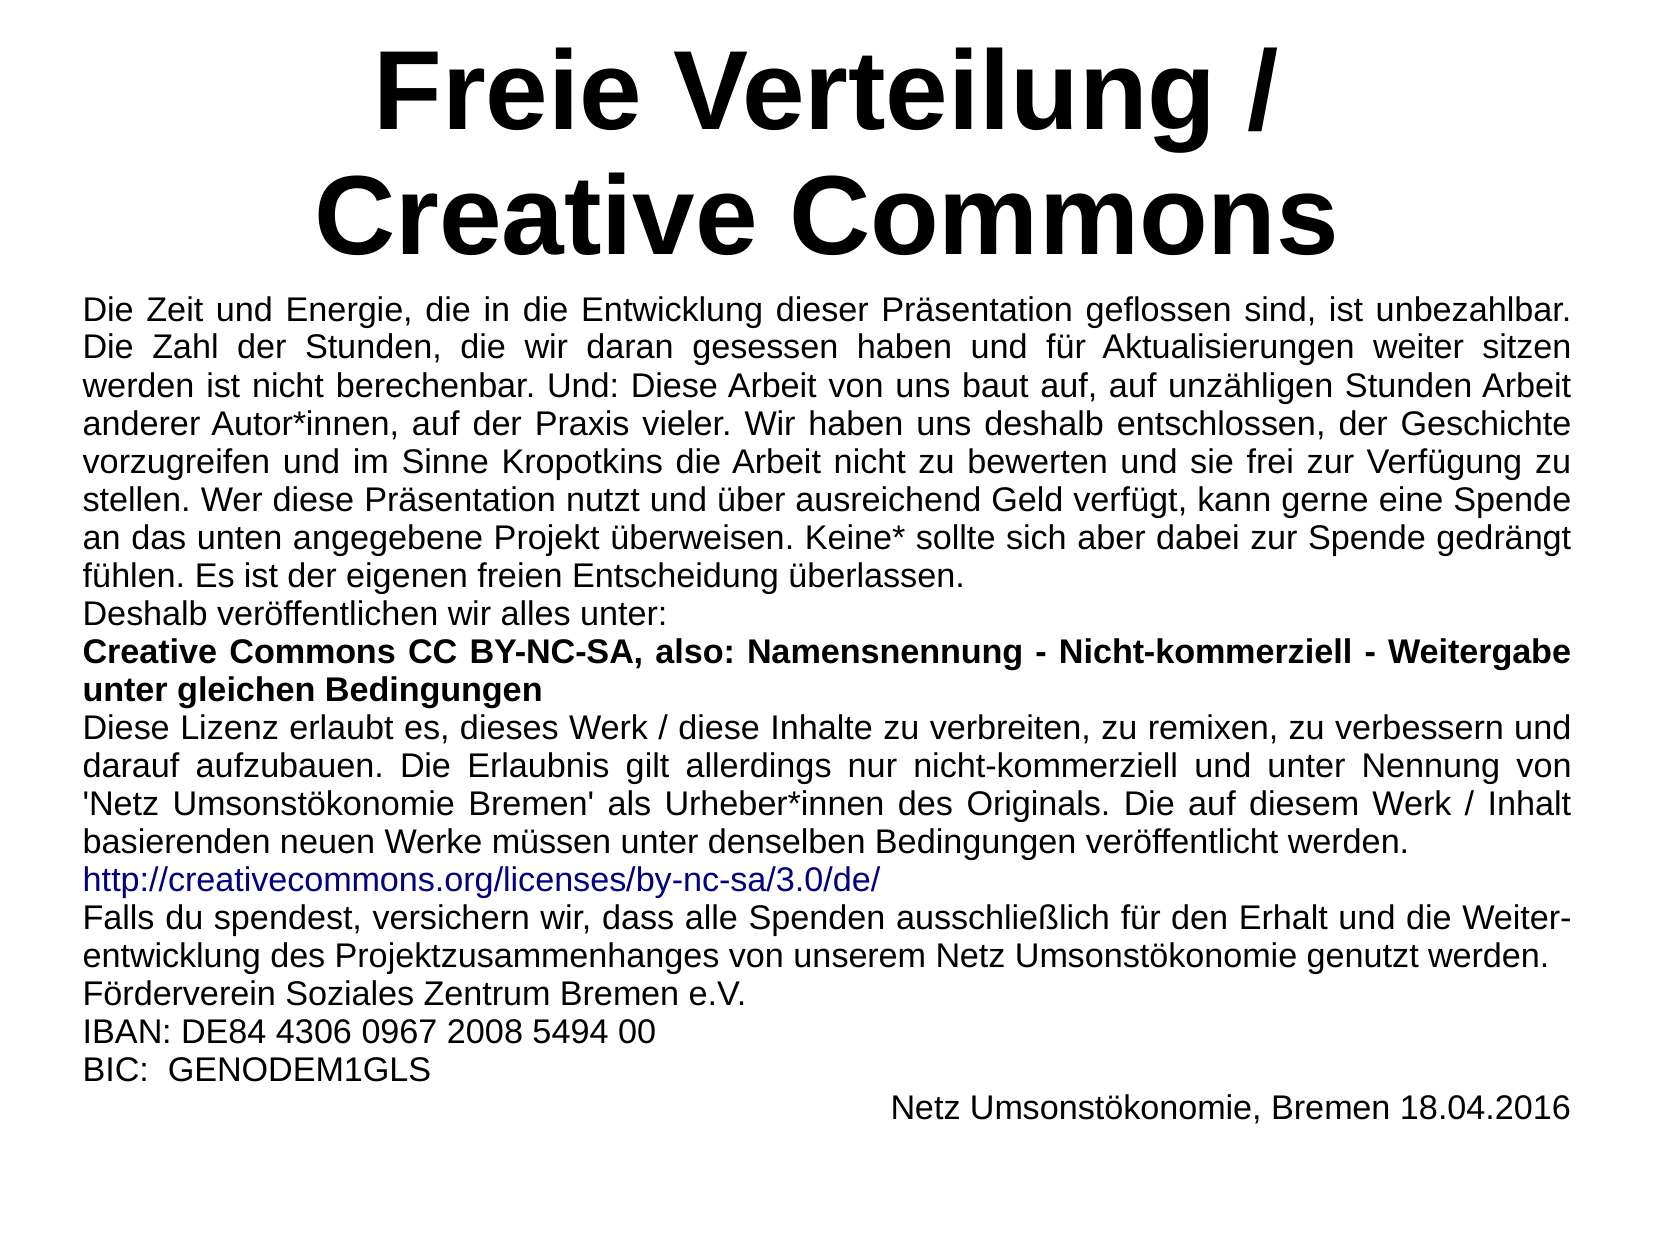

# Freie Verteilung / Creative Commons
Die Zeit und Energie, die in die Entwicklung dieser Präsentation geflossen sind, ist unbezahlbar. Die Zahl der Stunden, die wir daran gesessen haben und für Aktualisierungen weiter sitzen werden ist nicht berechenbar. Und: Diese Arbeit von uns baut auf, auf unzähligen Stunden Arbeit anderer Autor*innen, auf der Praxis vieler. Wir haben uns deshalb entschlossen, der Geschichte vorzugreifen und im Sinne Kropotkins die Arbeit nicht zu bewerten und sie frei zur Verfügung zu stellen. Wer diese Präsentation nutzt und über ausreichend Geld verfügt, kann gerne eine Spende an das unten angegebene Projekt überweisen. Keine* sollte sich aber dabei zur Spende gedrängt fühlen. Es ist der eigenen freien Entscheidung überlassen.
Deshalb veröffentlichen wir alles unter:
Creative Commons CC BY-NC-SA, also: Namensnennung - Nicht-kommerziell - Weitergabe unter gleichen Bedingungen
Diese Lizenz erlaubt es, dieses Werk / diese Inhalte zu verbreiten, zu remixen, zu verbessern und darauf aufzubauen. Die Erlaubnis gilt allerdings nur nicht-kommerziell und unter Nennung von 'Netz Umsonstökonomie Bremen' als Urheber*innen des Originals. Die auf diesem Werk / Inhalt basierenden neuen Werke müssen unter denselben Bedingungen veröffentlicht werden.
http://creativecommons.org/licenses/by-nc-sa/3.0/de/
Falls du spendest, versichern wir, dass alle Spenden ausschließlich für den Erhalt und die Weiter-entwicklung des Projektzusammenhanges von unserem Netz Umsonstökonomie genutzt werden.
Förderverein Soziales Zentrum Bremen e.V.
IBAN: DE84 4306 0967 2008 5494 00
BIC: GENODEM1GLS
Netz Umsonstökonomie, Bremen 18.04.2016